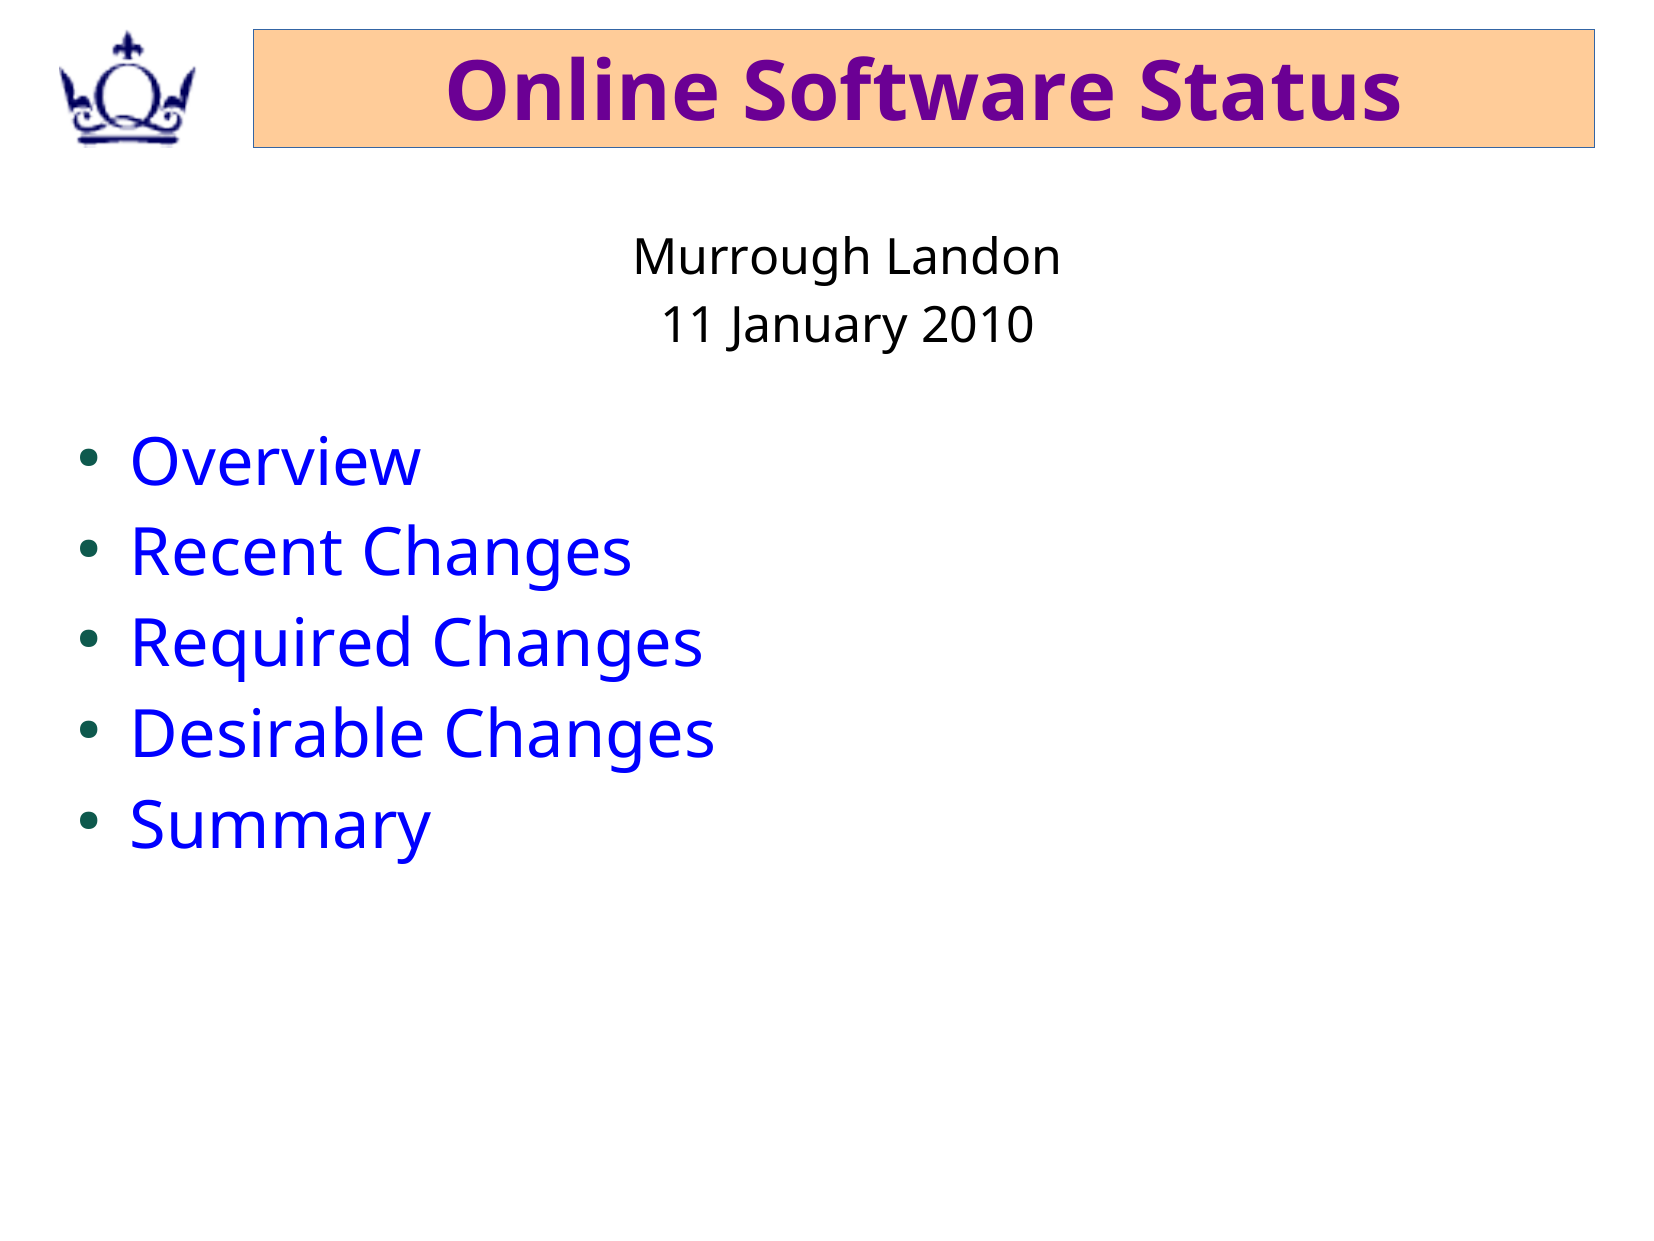

# Online Software Status
Murrough Landon
11 January 2010
Overview
Recent Changes
Required Changes
Desirable Changes
Summary